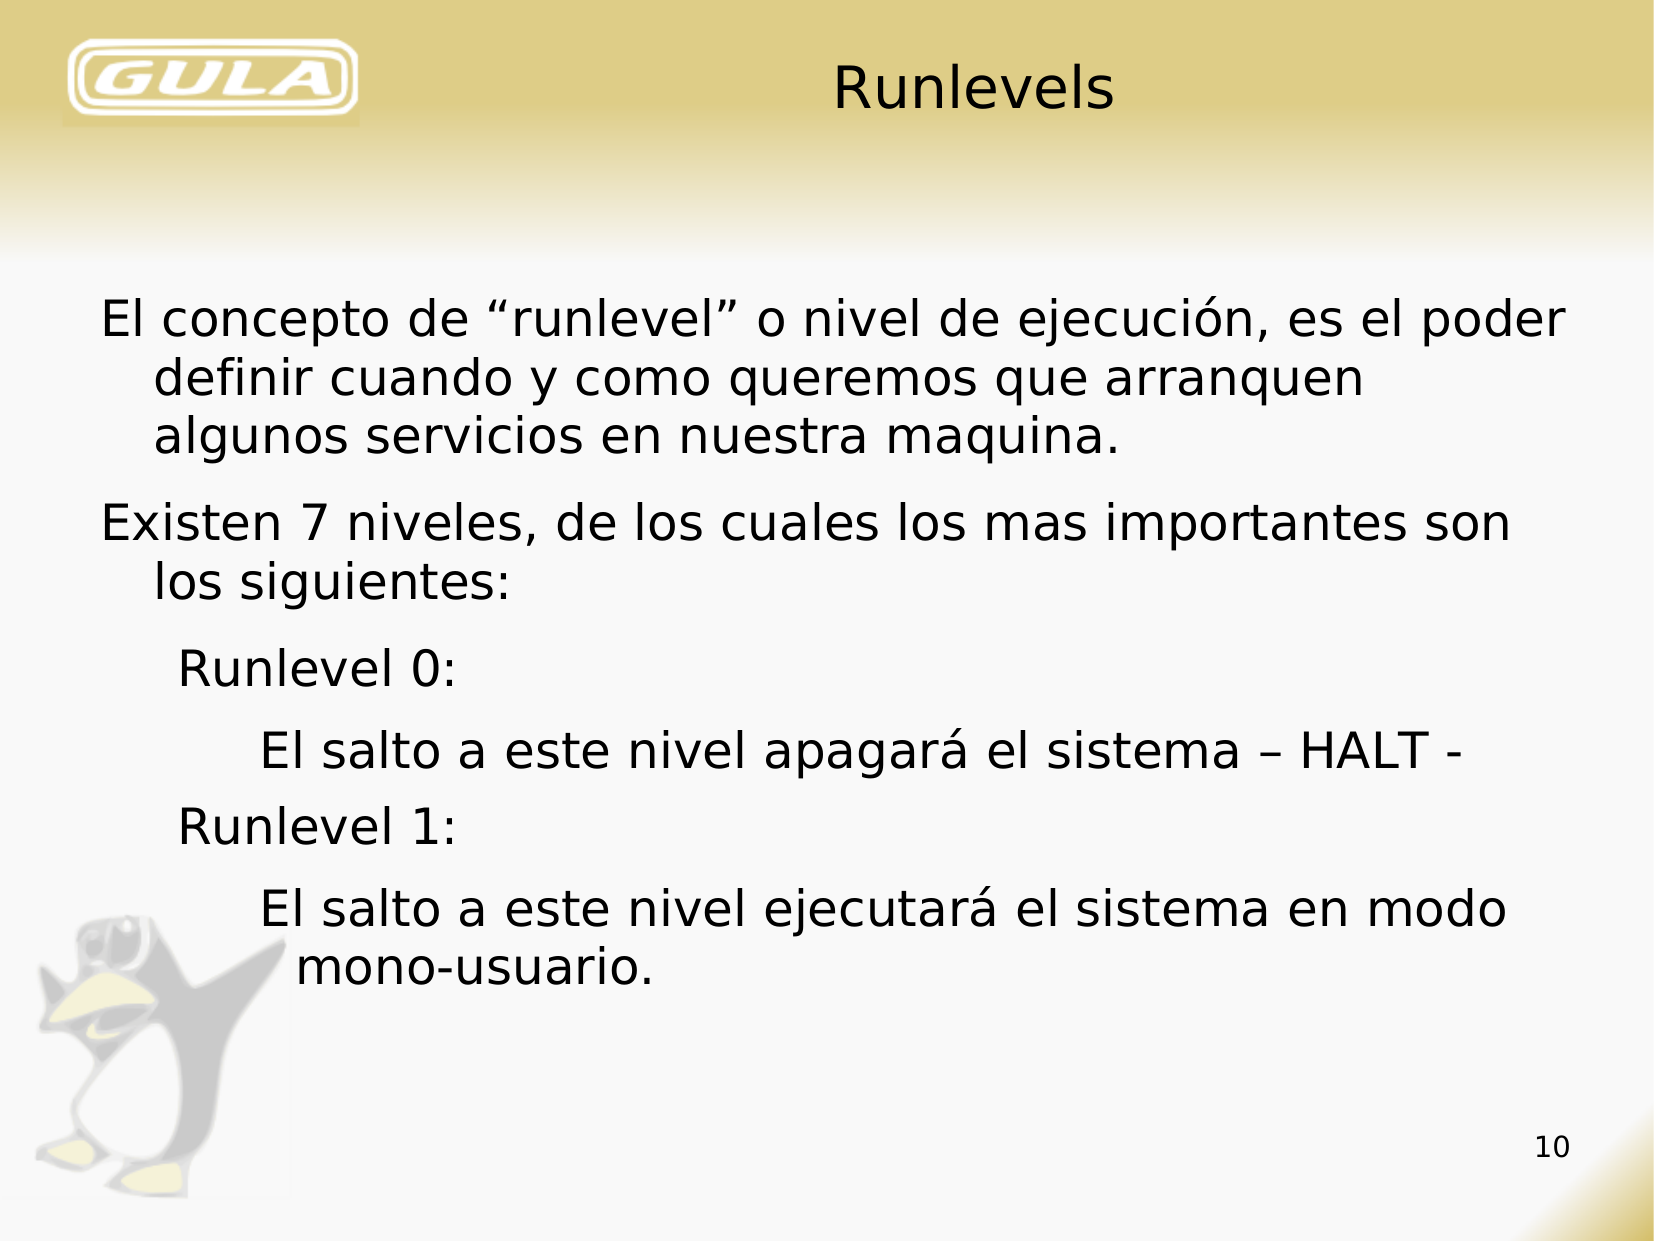

Runlevels
# El concepto de “runlevel” o nivel de ejecución, es el poder definir cuando y como queremos que arranquen algunos servicios en nuestra maquina.
Existen 7 niveles, de los cuales los mas importantes son los siguientes:
Runlevel 0:
El salto a este nivel apagará el sistema – HALT -
Runlevel 1:
El salto a este nivel ejecutará el sistema en modo mono-usuario.
10